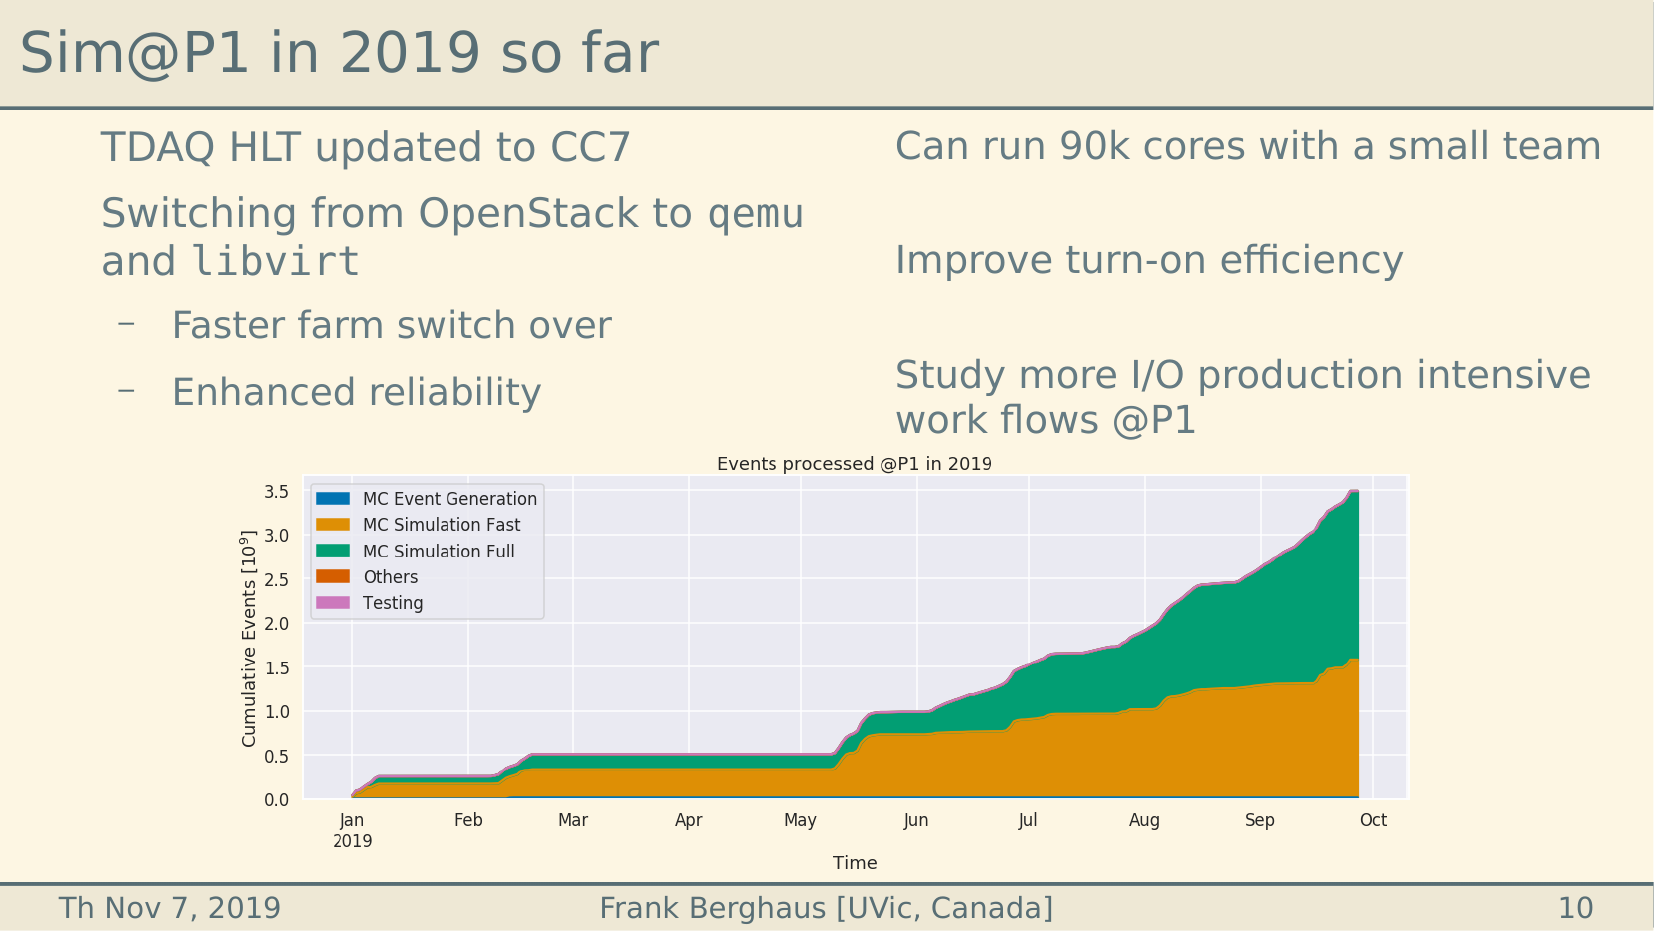

# Sim@P1 in 2019 so far
TDAQ HLT updated to CC7
Switching from OpenStack to qemu and libvirt
Faster farm switch over
Enhanced reliability
Can run 90k cores with a small team
Improve turn-on efficiency
Study more I/O production intensive work flows @P1
Th Nov 7, 2019
Frank Berghaus [UVic, Canada]
10